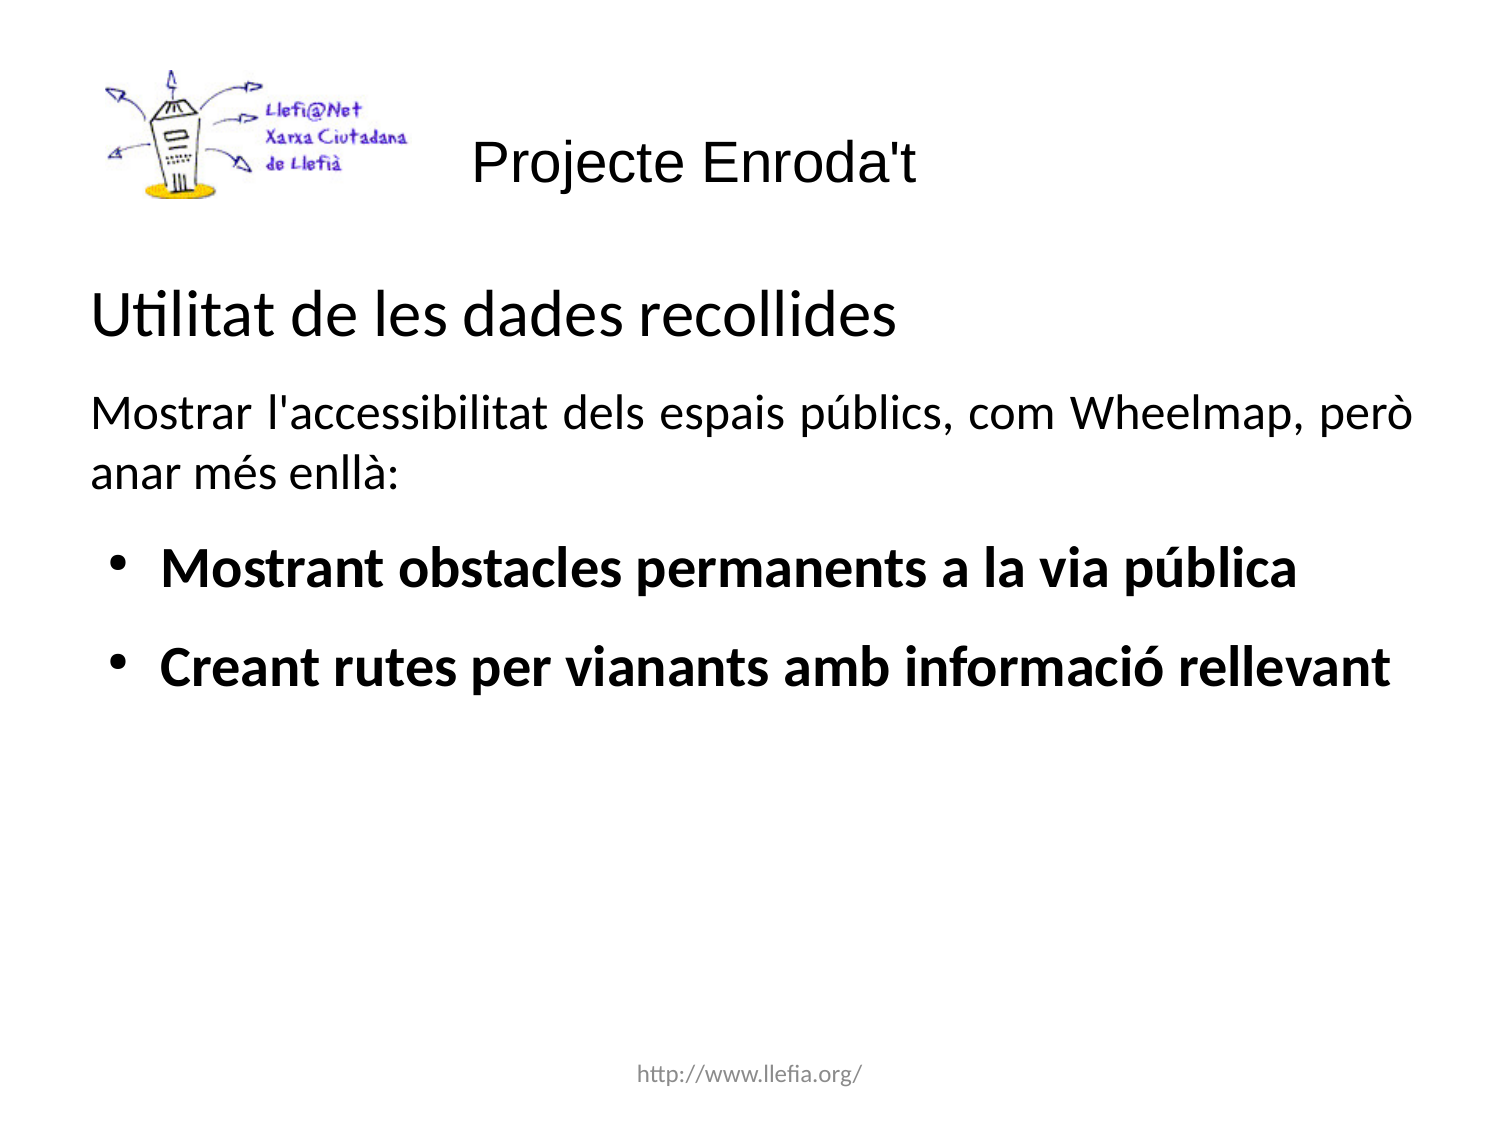

Projecte Enroda't
# Utilitat de les dades recollides
Mostrar l'accessibilitat dels espais públics, com Wheelmap, però anar més enllà:
Mostrant obstacles permanents a la via pública
Creant rutes per vianants amb informació rellevant
http://www.llefia.org/